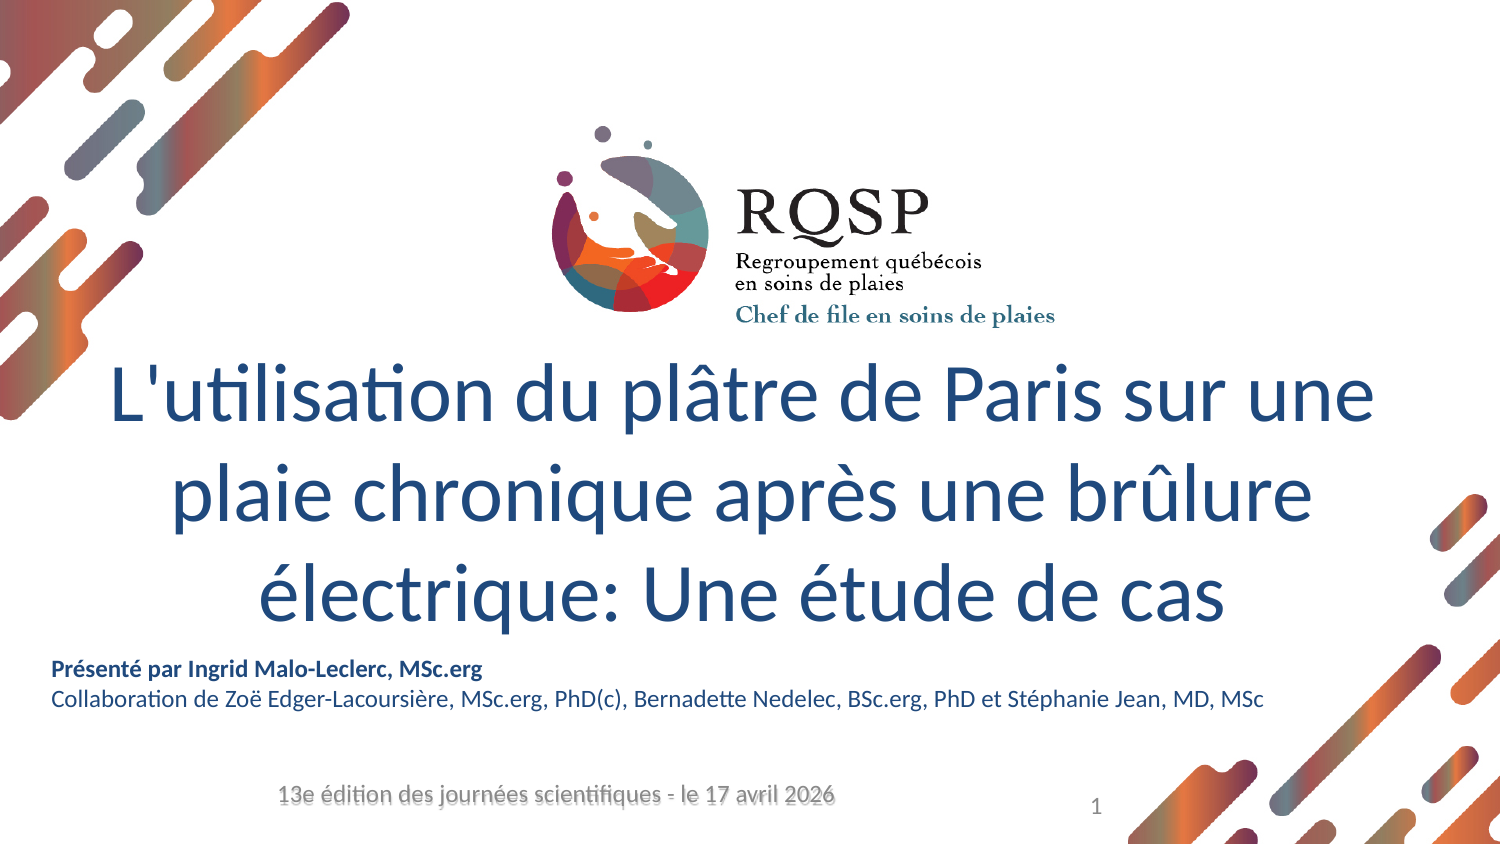

# L'utilisation du plâtre de Paris sur une plaie chronique après une brûlure électrique: Une étude de cas
Présenté par Ingrid Malo-Leclerc, MSc.erg
Collaboration de Zoë Edger-Lacoursière, MSc.erg, PhD(c), Bernadette Nedelec, BSc.erg, PhD et Stéphanie Jean, MD, MSc